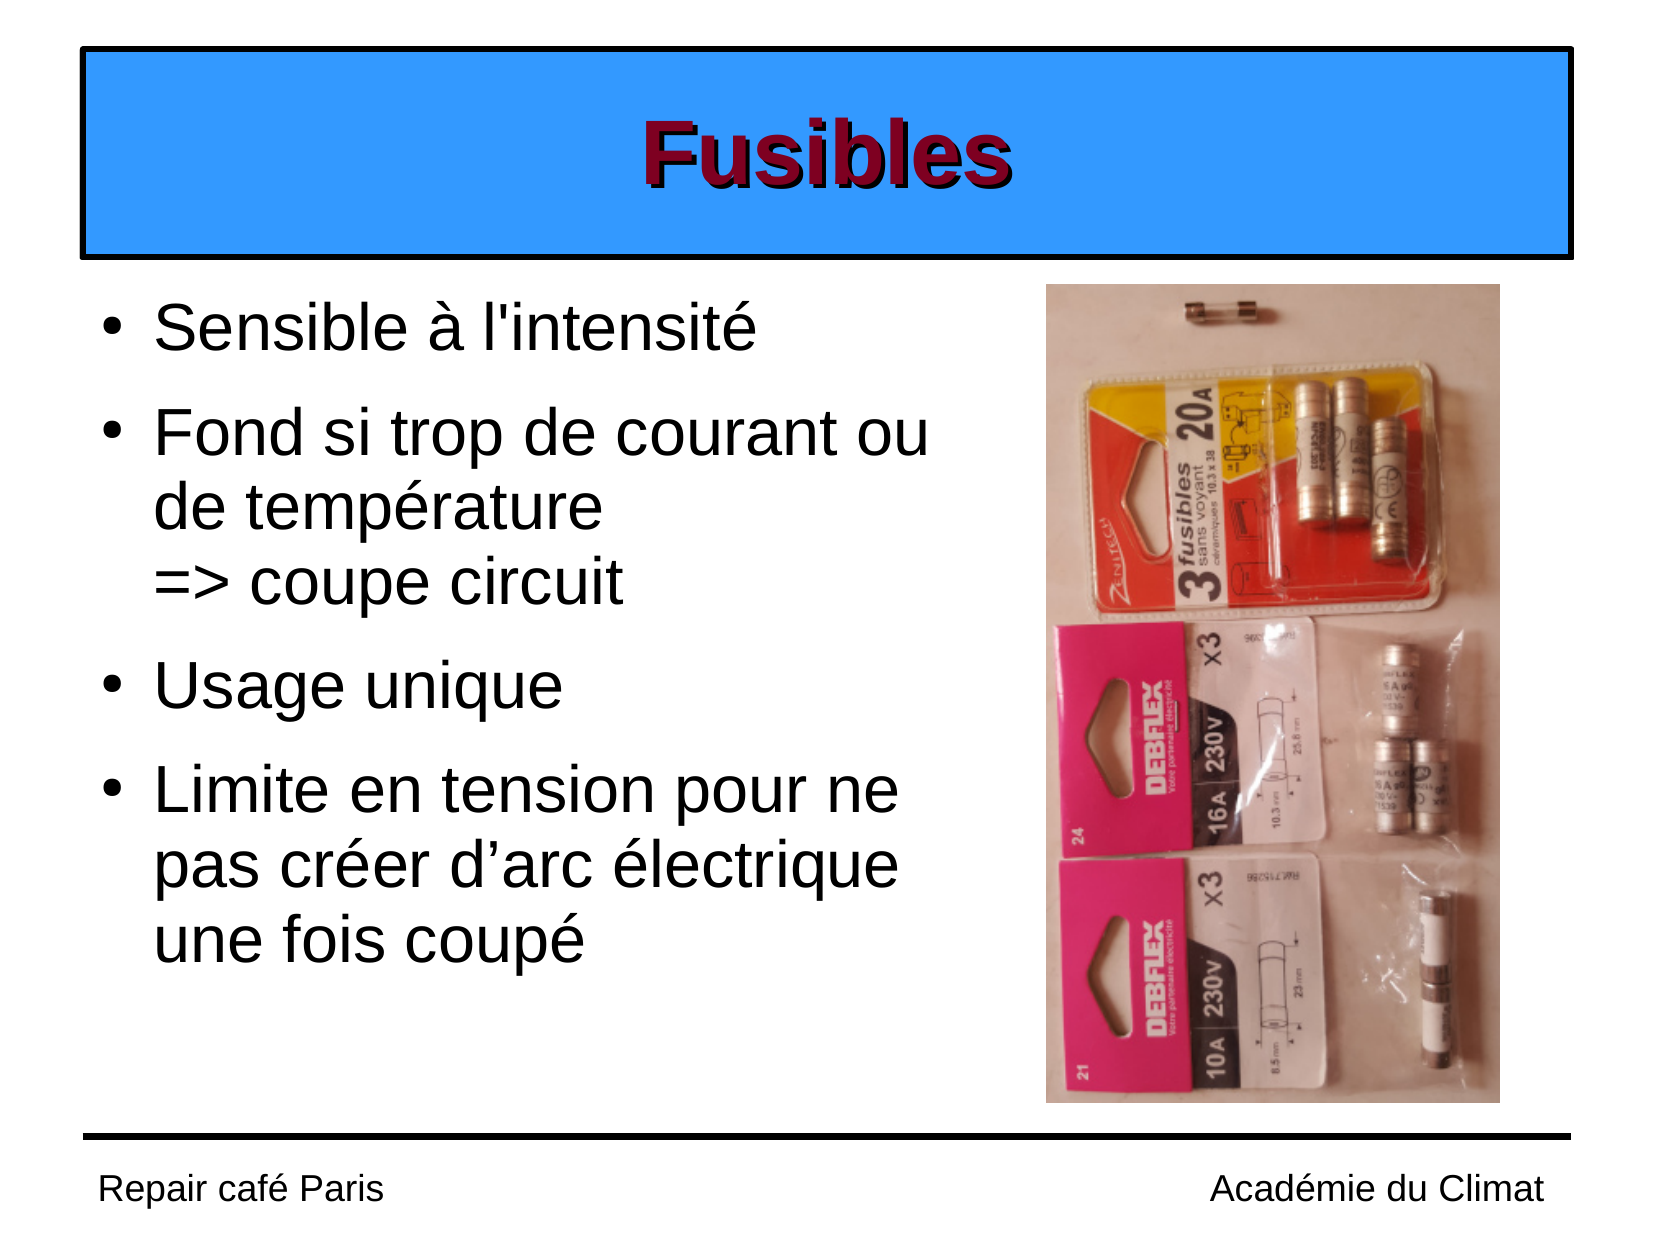

# Fusibles
Sensible à l'intensité
Fond si trop de courant ou de température
=> coupe circuit
Usage unique
Limite en tension pour ne pas créer d’arc électrique une fois coupé
Repair café Paris	Académie du Climat